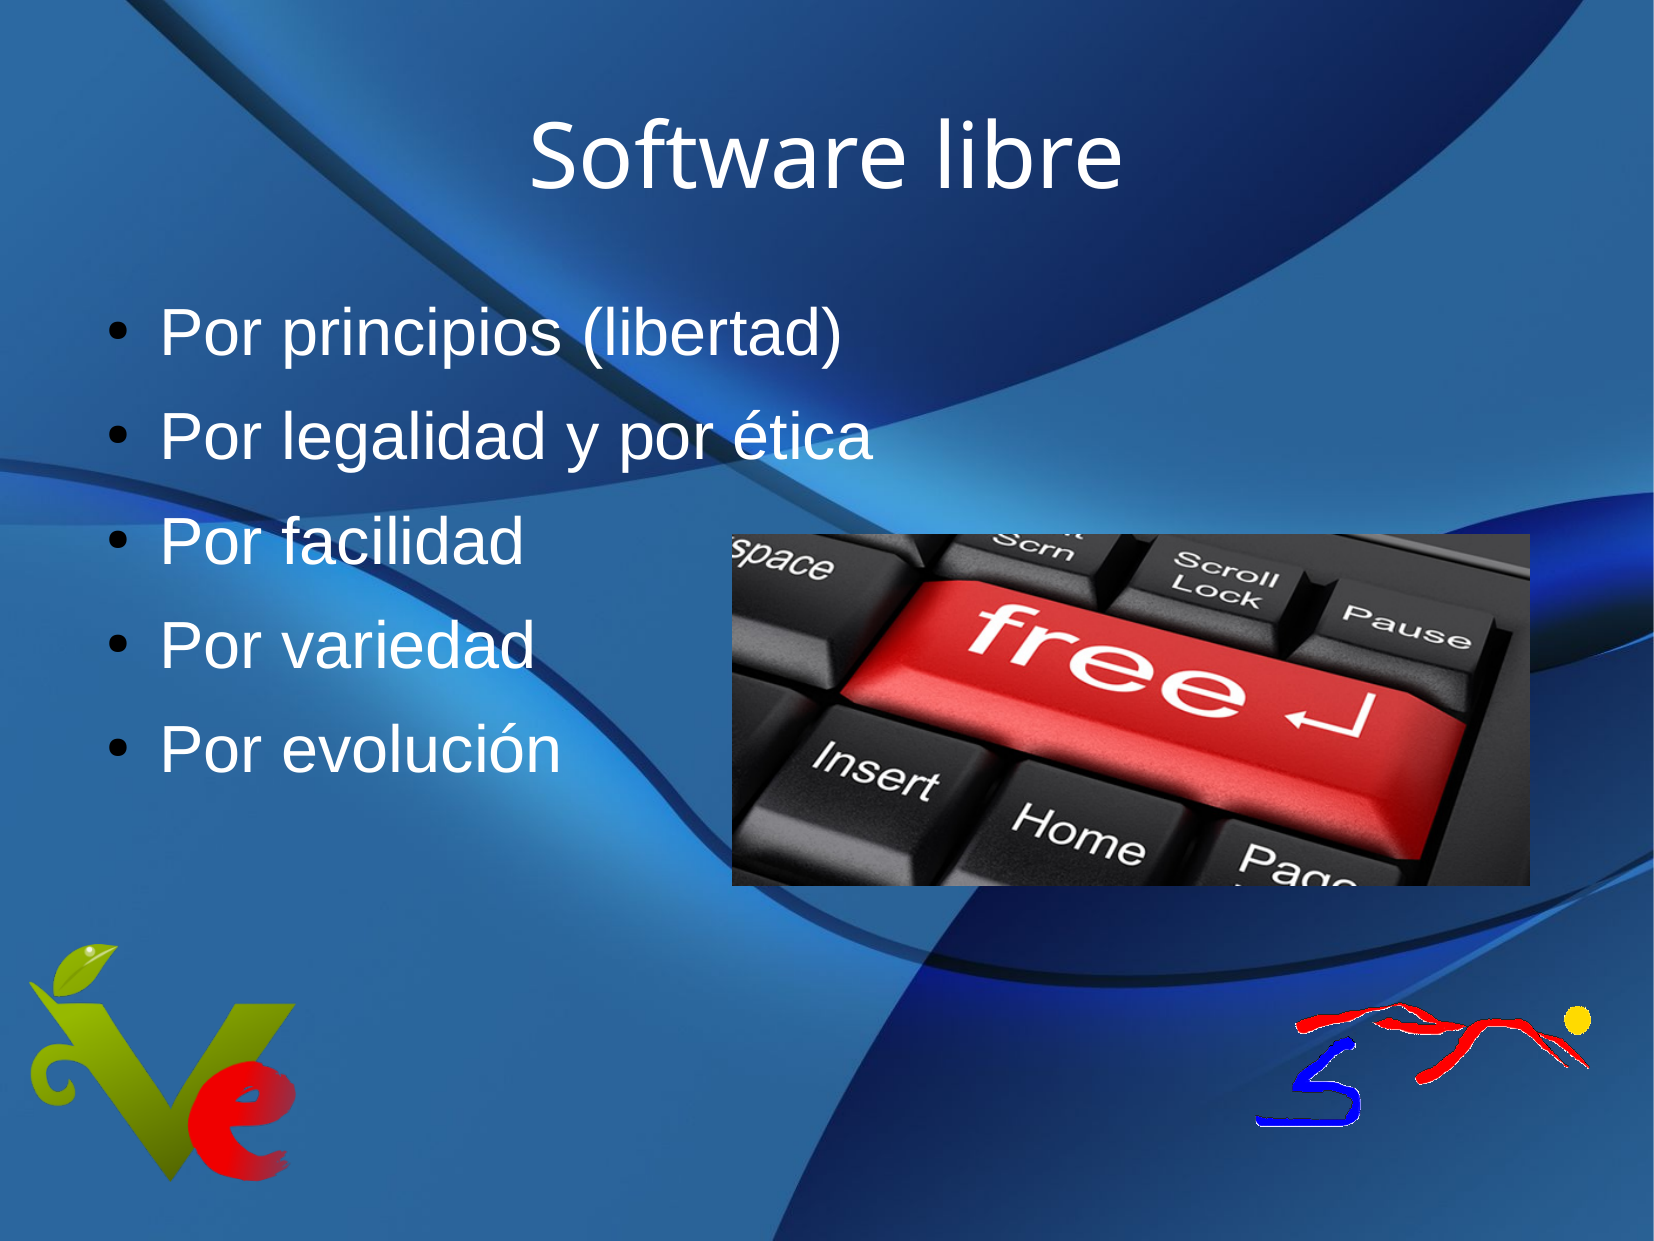

# Software libre
Por principios (libertad)
Por legalidad y por ética
Por facilidad
Por variedad
Por evolución